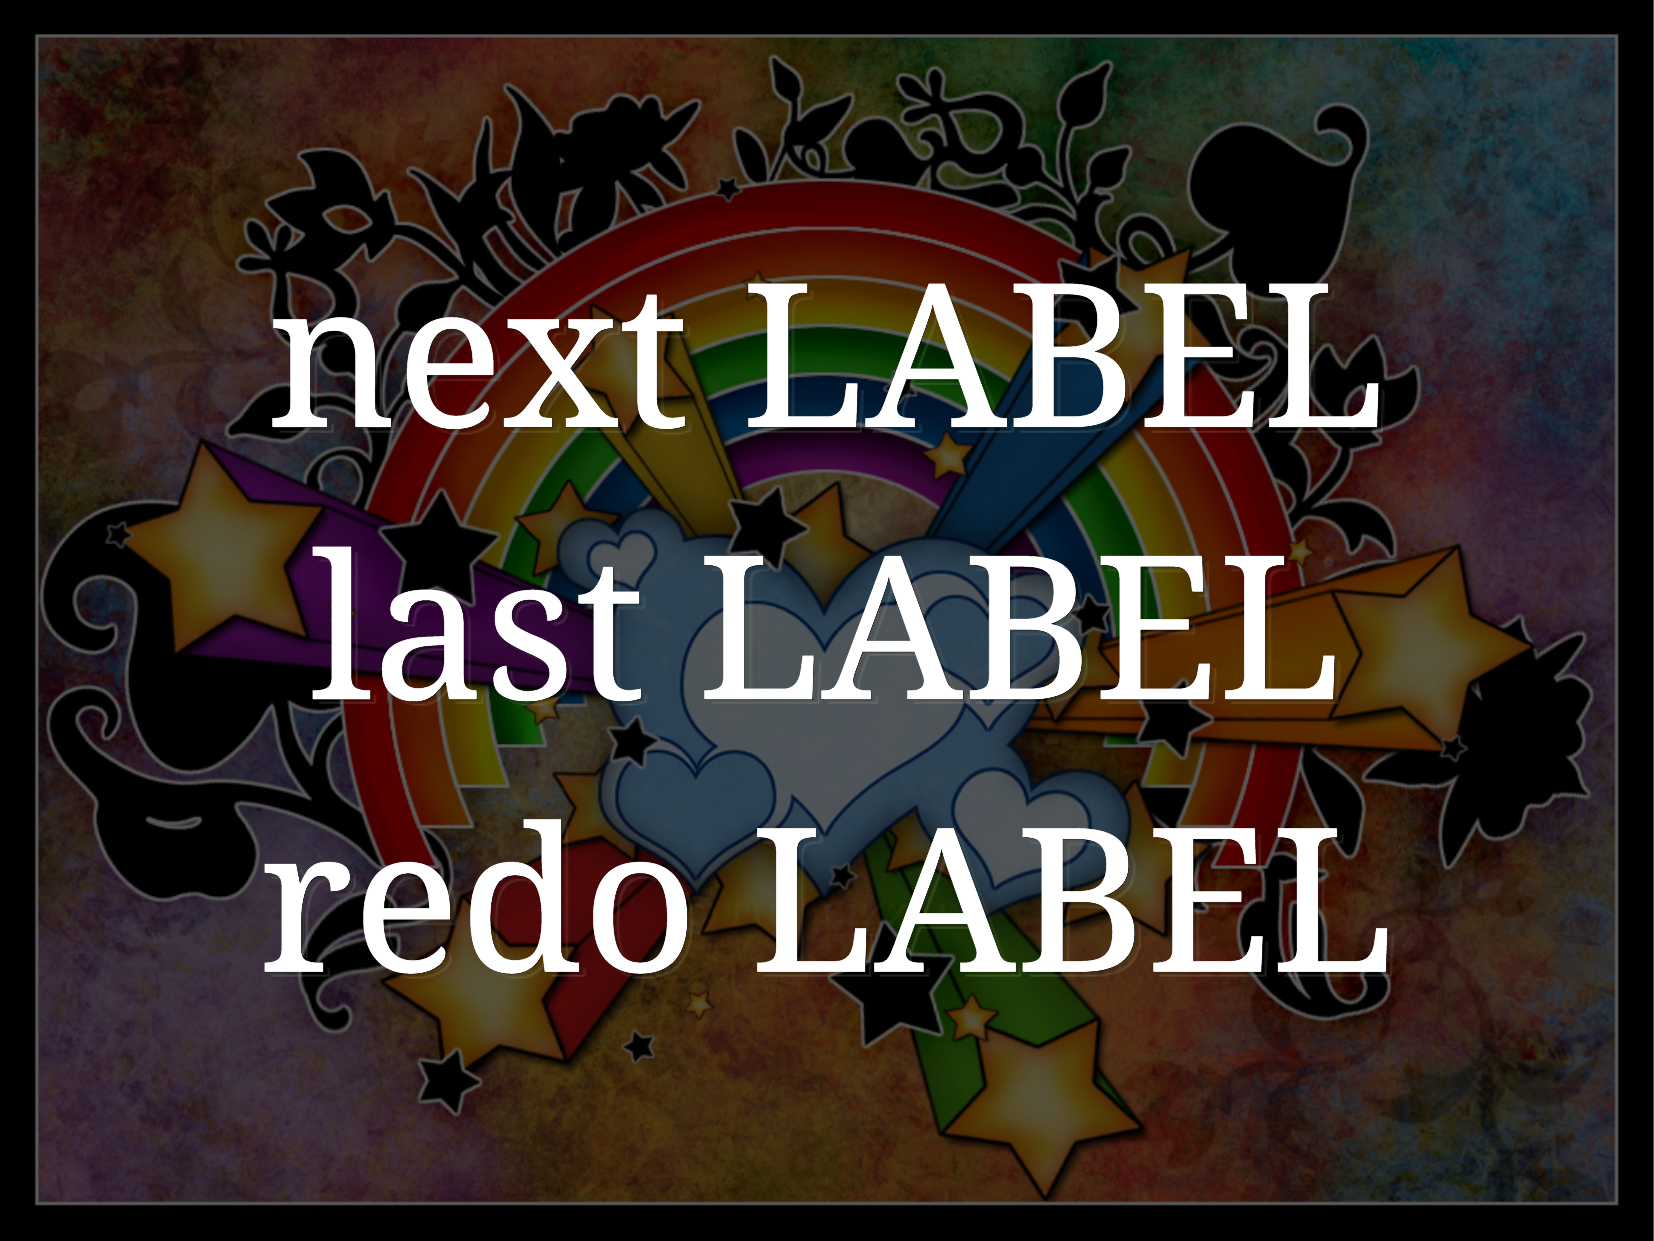

next LABEL
last LABEL
redo LABEL
#